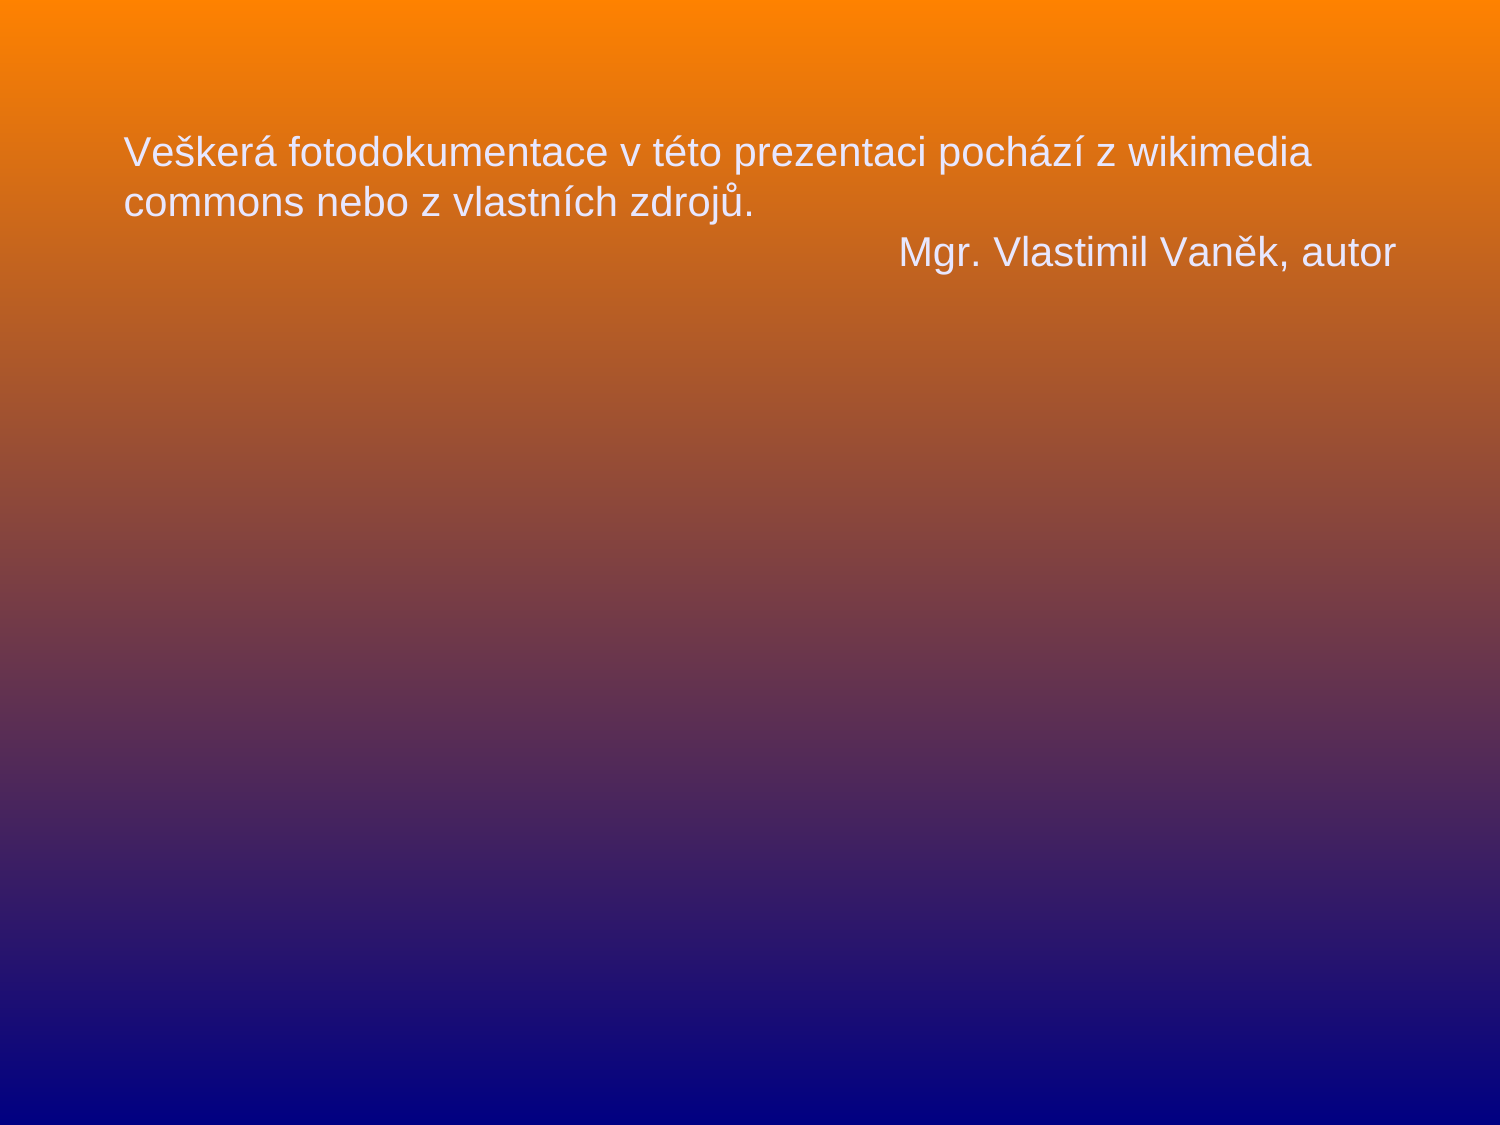

Veškerá fotodokumentace v této prezentaci pochází z wikimedia commons nebo z vlastních zdrojů.
Mgr. Vlastimil Vaněk, autor